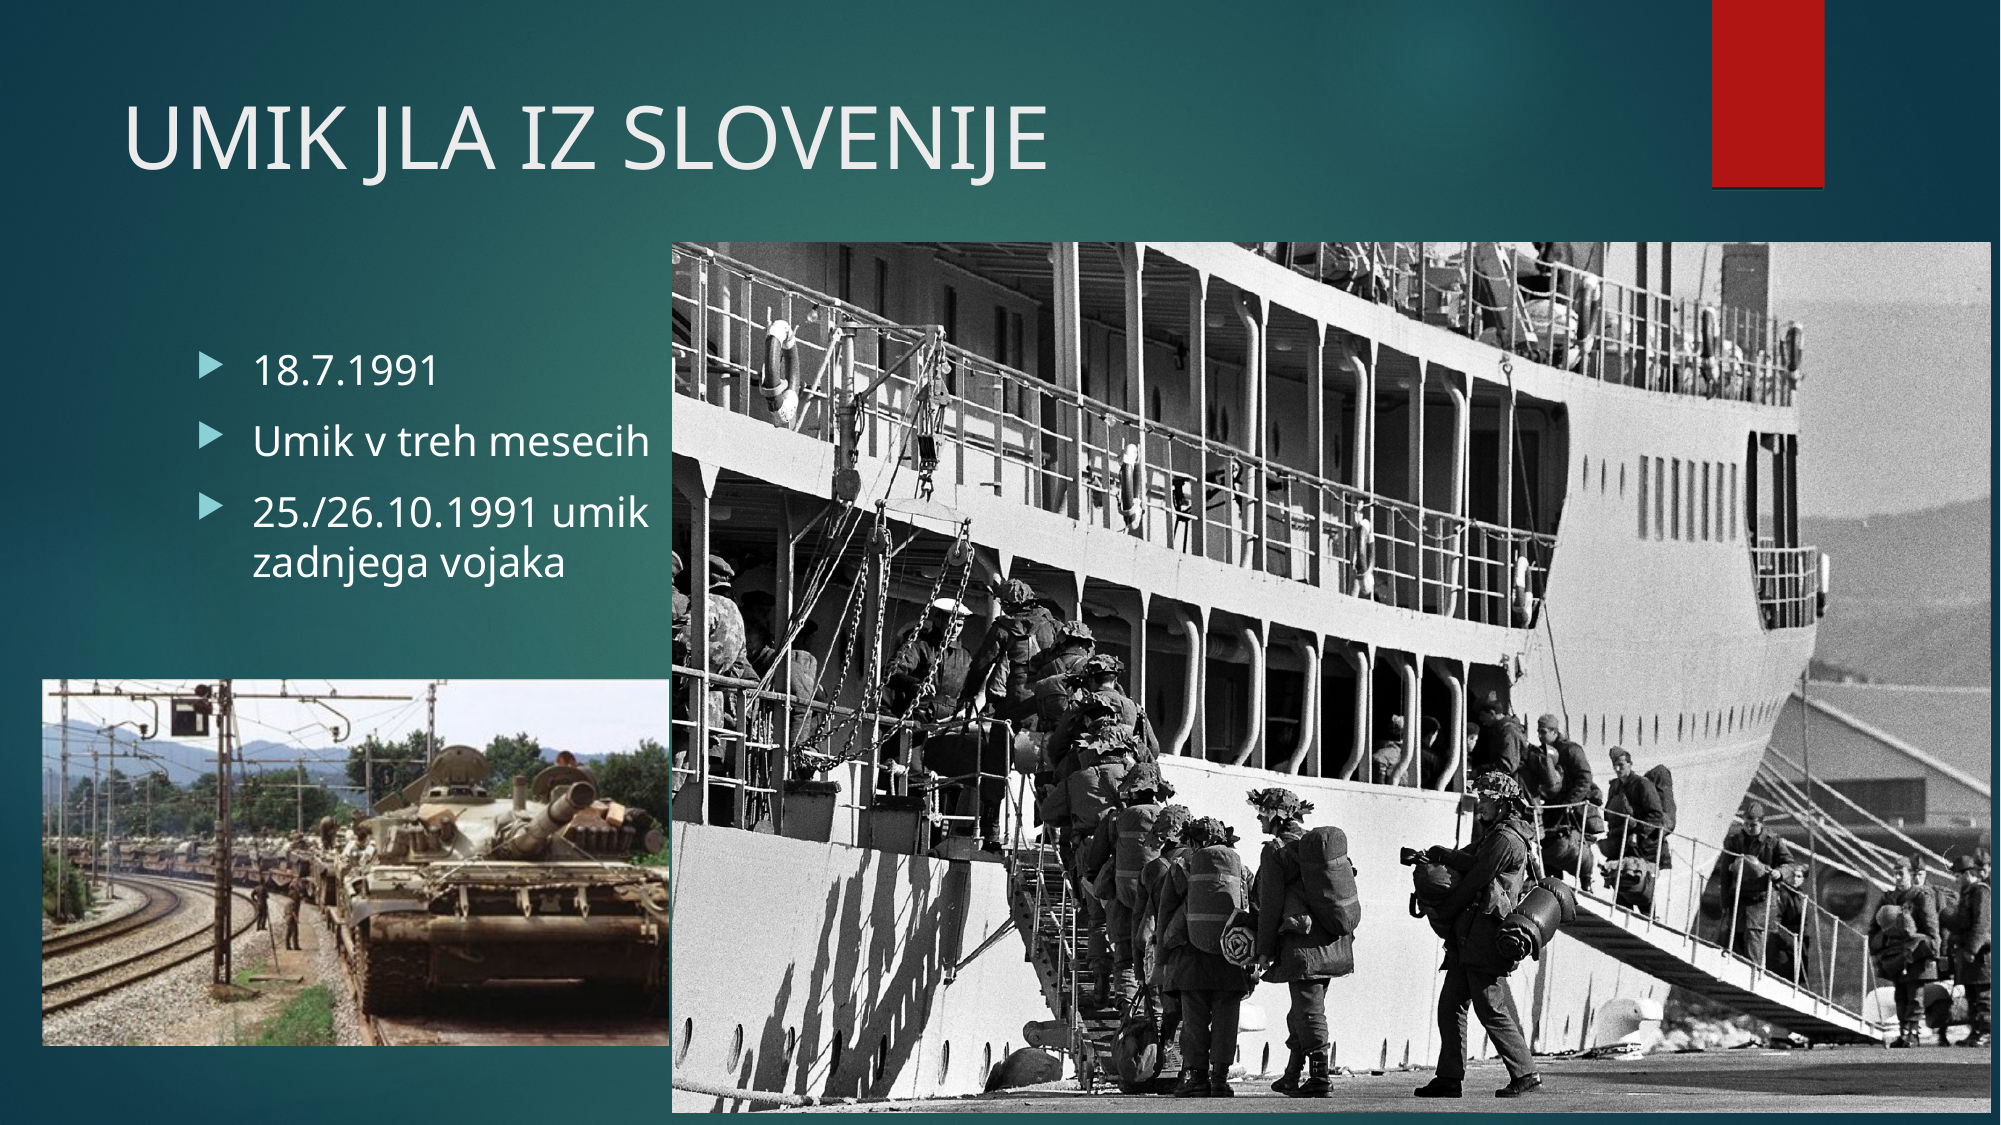

# UMIK JLA IZ SLOVENIJE
18.7.1991
Umik v treh mesecih
25./26.10.1991 umik
zadnjega vojaka